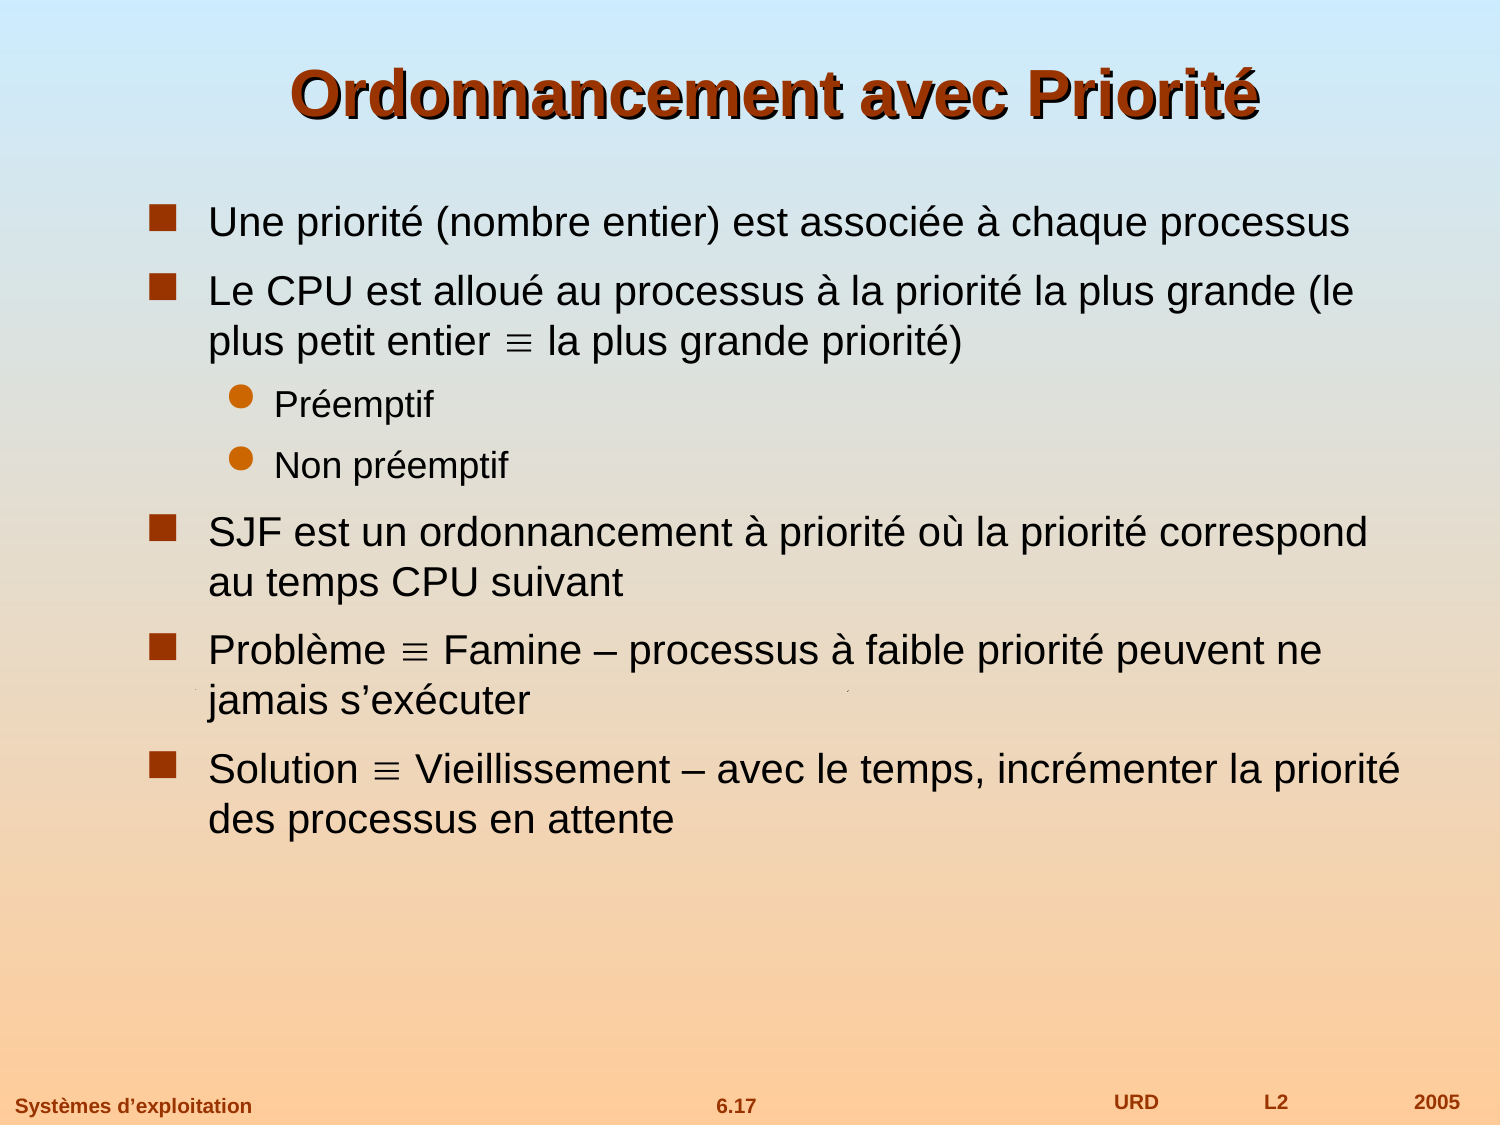

# Ordonnancement avec Priorité
Une priorité (nombre entier) est associée à chaque processus
Le CPU est alloué au processus à la priorité la plus grande (le plus petit entier  la plus grande priorité)
Préemptif
Non préemptif
SJF est un ordonnancement à priorité où la priorité correspond au temps CPU suivant
Problème  Famine – processus à faible priorité peuvent ne jamais s’exécuter
Solution  Vieillissement – avec le temps, incrémenter la priorité des processus en attente